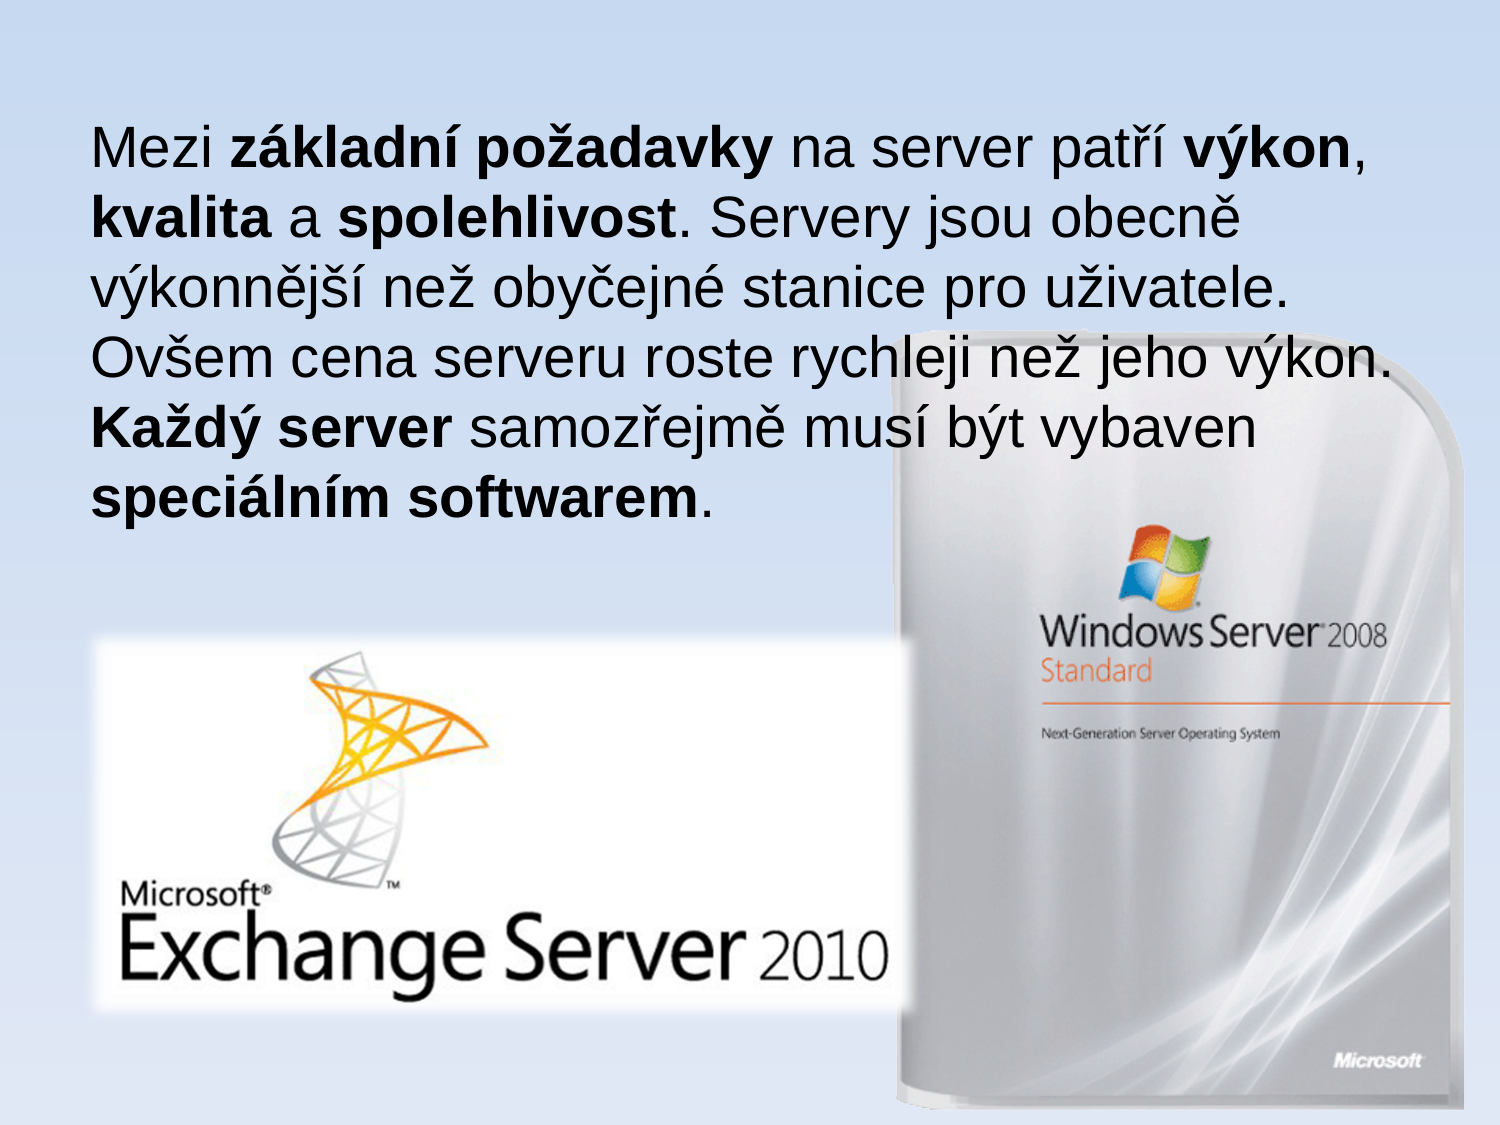

# Mezi základní požadavky na server patří výkon, kvalita a spolehlivost. Servery jsou obecně výkonnější než obyčejné stanice pro uživatele. Ovšem cena serveru roste rychleji než jeho výkon. Každý server samozřejmě musí být vybaven speciálním softwarem.